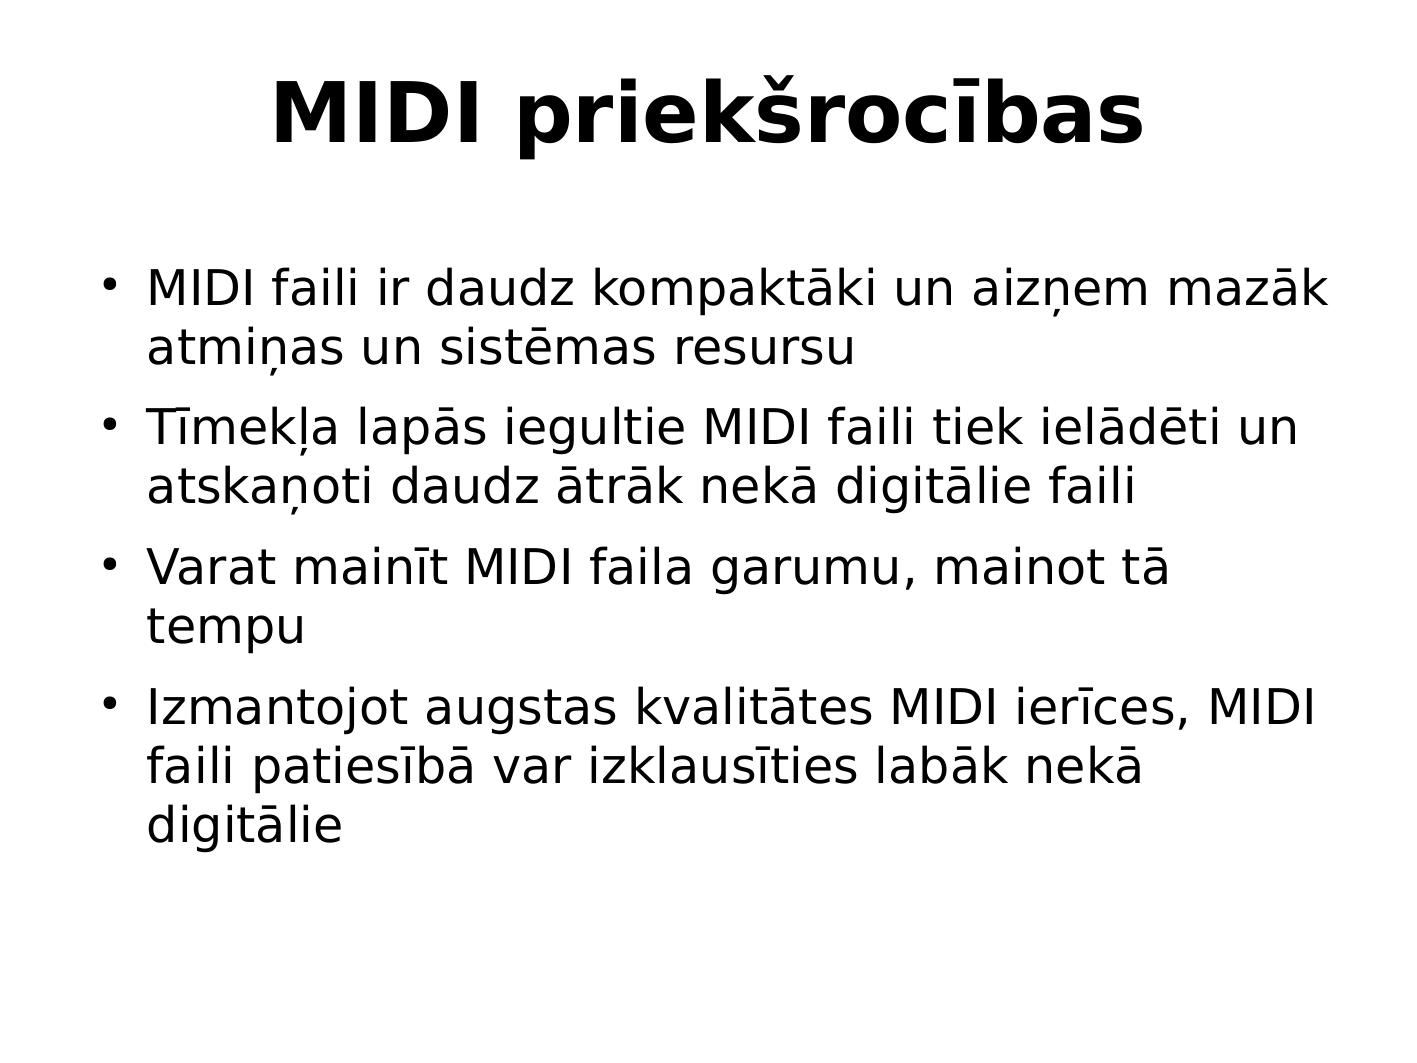

# MIDI priekšrocības
MIDI faili ir daudz kompaktāki un aizņem mazāk atmiņas un sistēmas resursu
Tīmekļa lapās iegultie MIDI faili tiek ielādēti un atskaņoti daudz ātrāk nekā digitālie faili
Varat mainīt MIDI faila garumu, mainot tā tempu
Izmantojot augstas kvalitātes MIDI ierīces, MIDI faili patiesībā var izklausīties labāk nekā digitālie